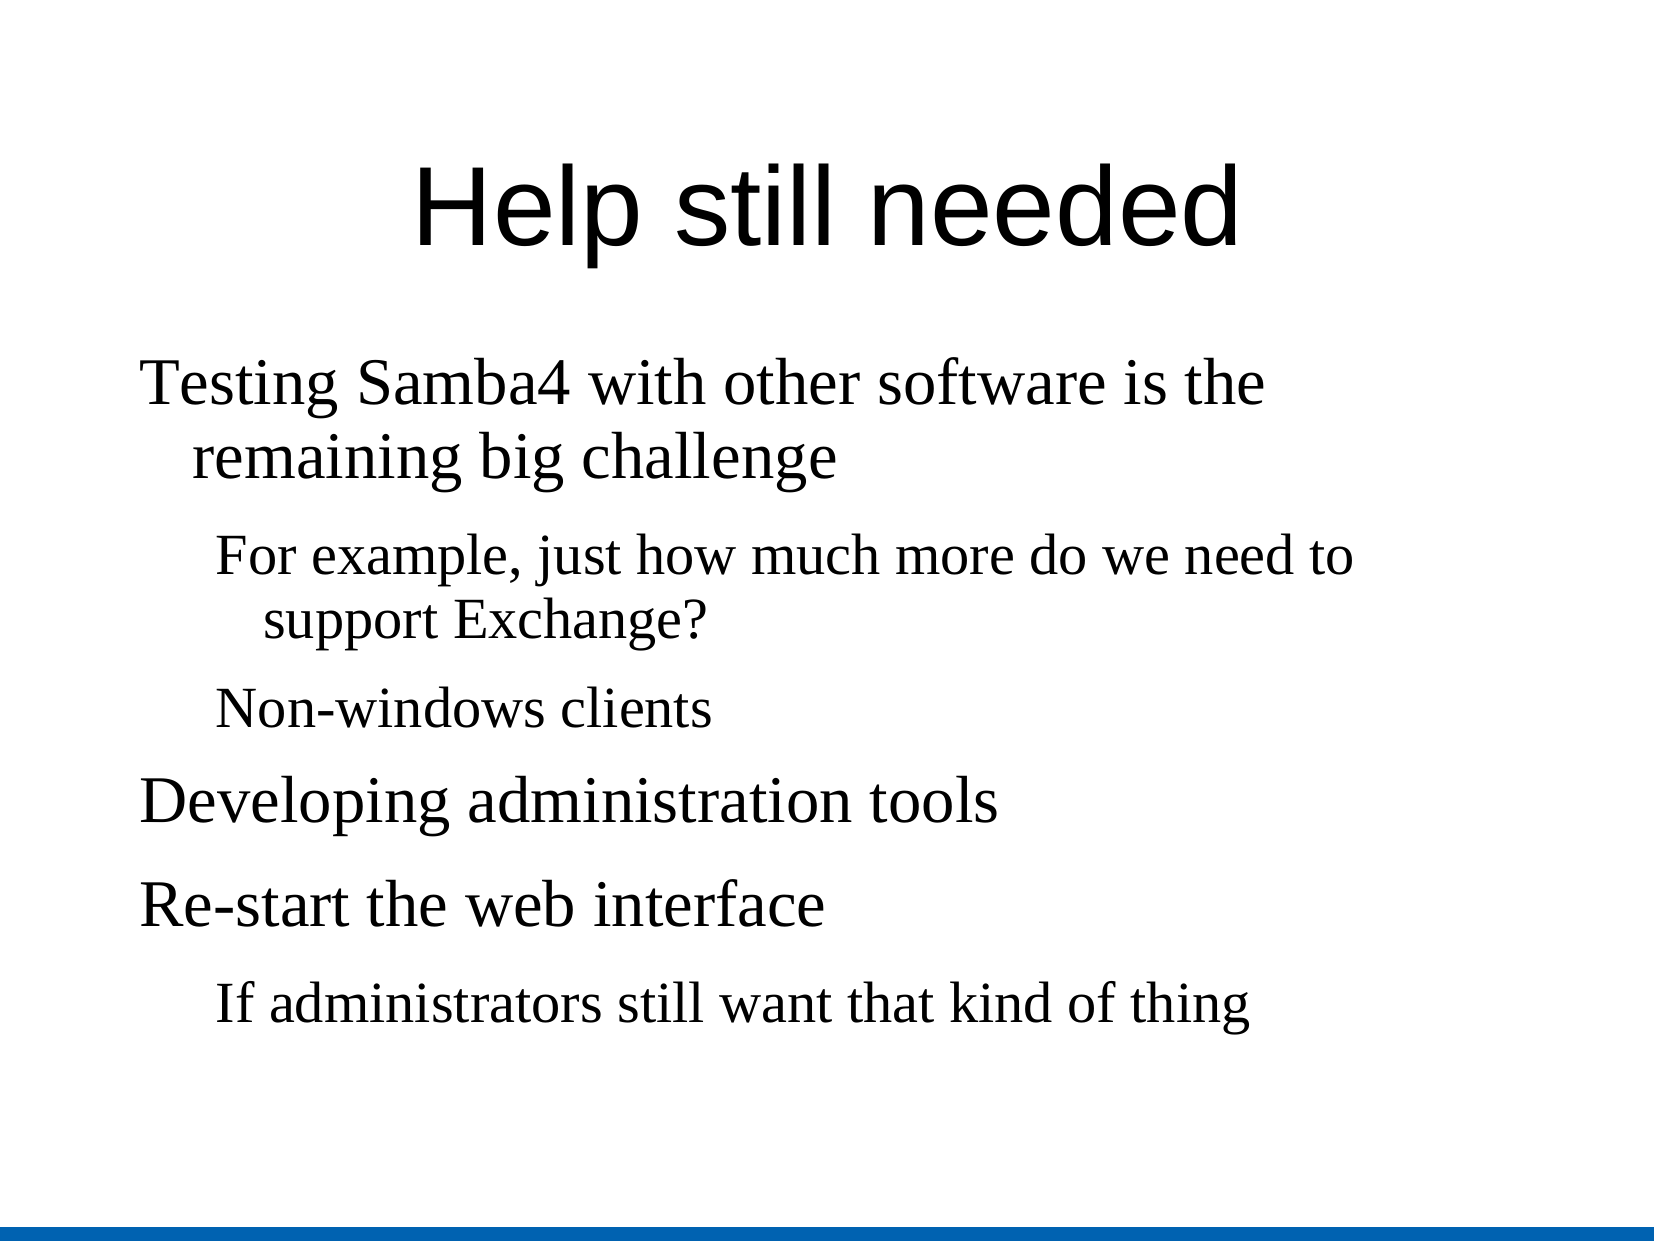

# Help still needed
Testing Samba4 with other software is the remaining big challenge
For example, just how much more do we need to support Exchange?
Non-windows clients
Developing administration tools
Re-start the web interface
If administrators still want that kind of thing